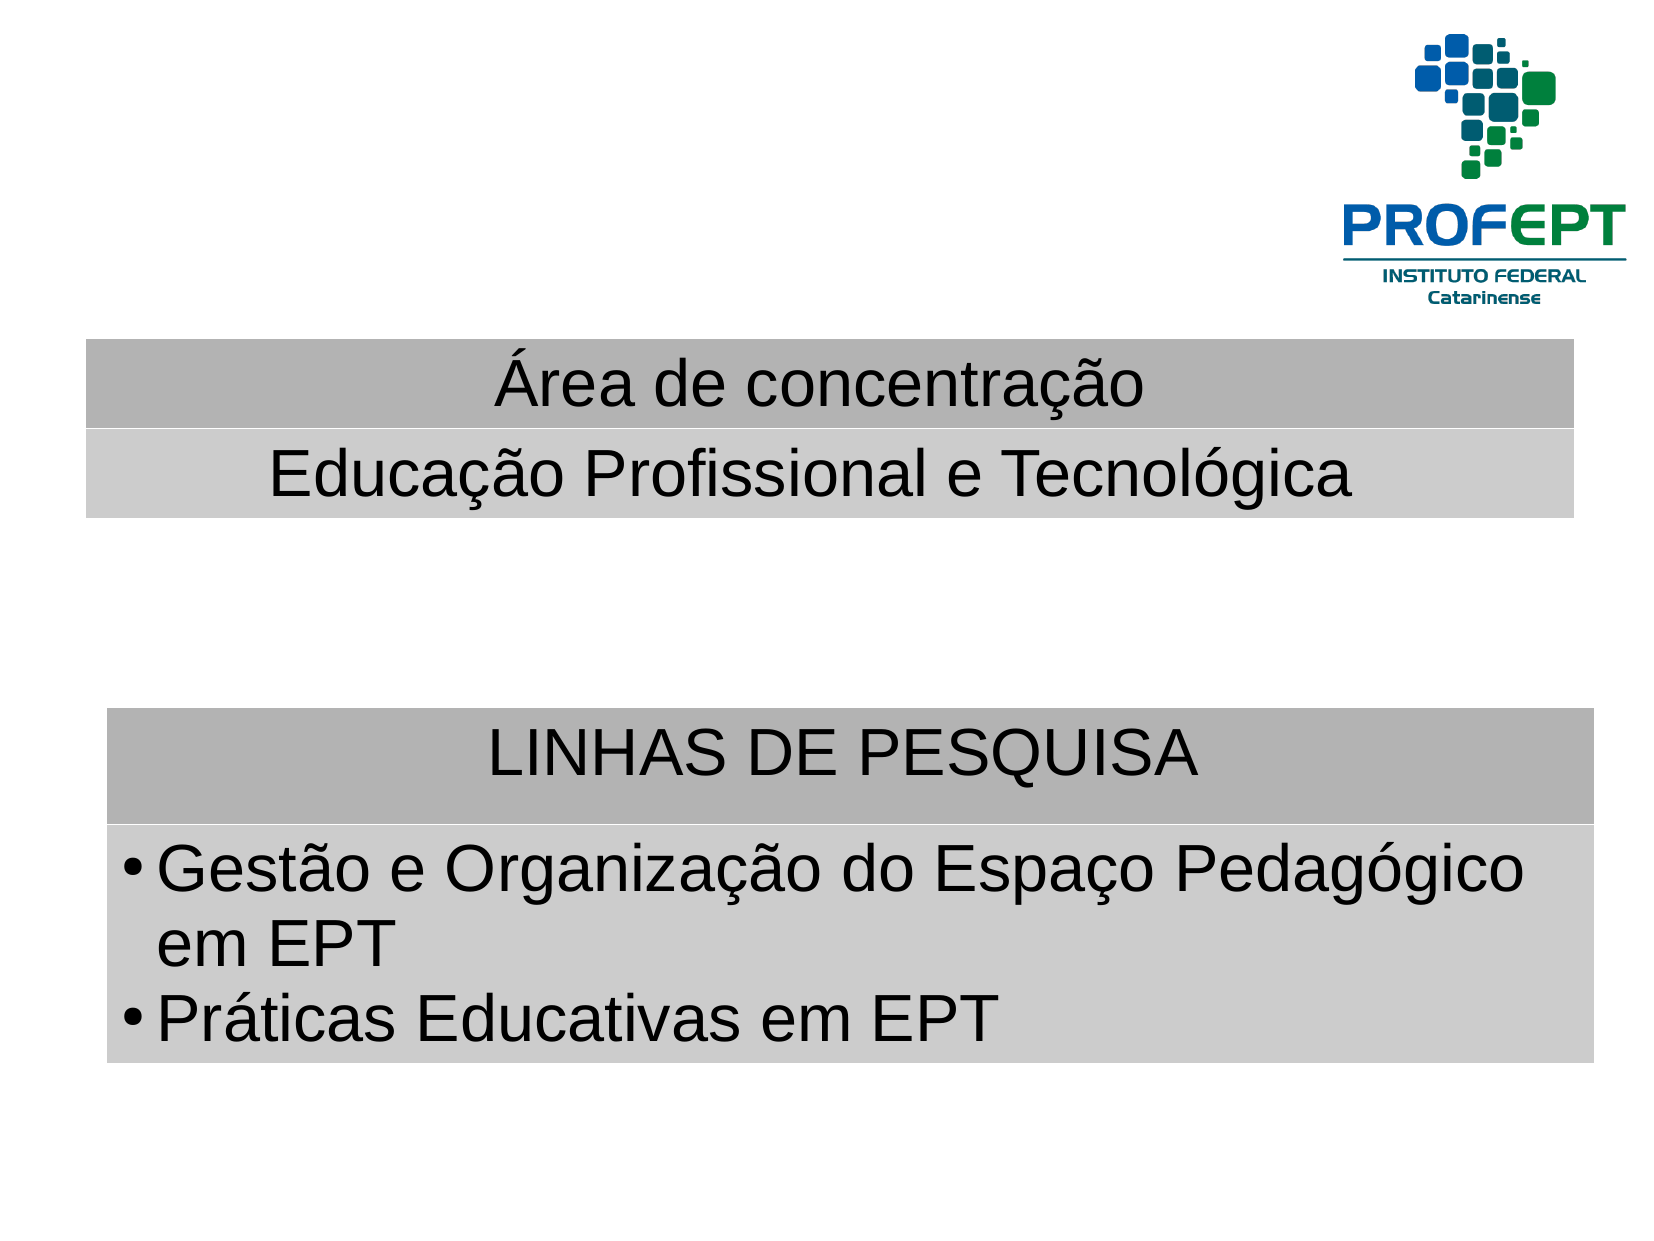

| Área de concentração |
| --- |
| Educação Profissional e Tecnológica |
| LINHAS DE PESQUISA |
| --- |
| Gestão e Organização do Espaço Pedagógico em EPT Práticas Educativas em EPT |